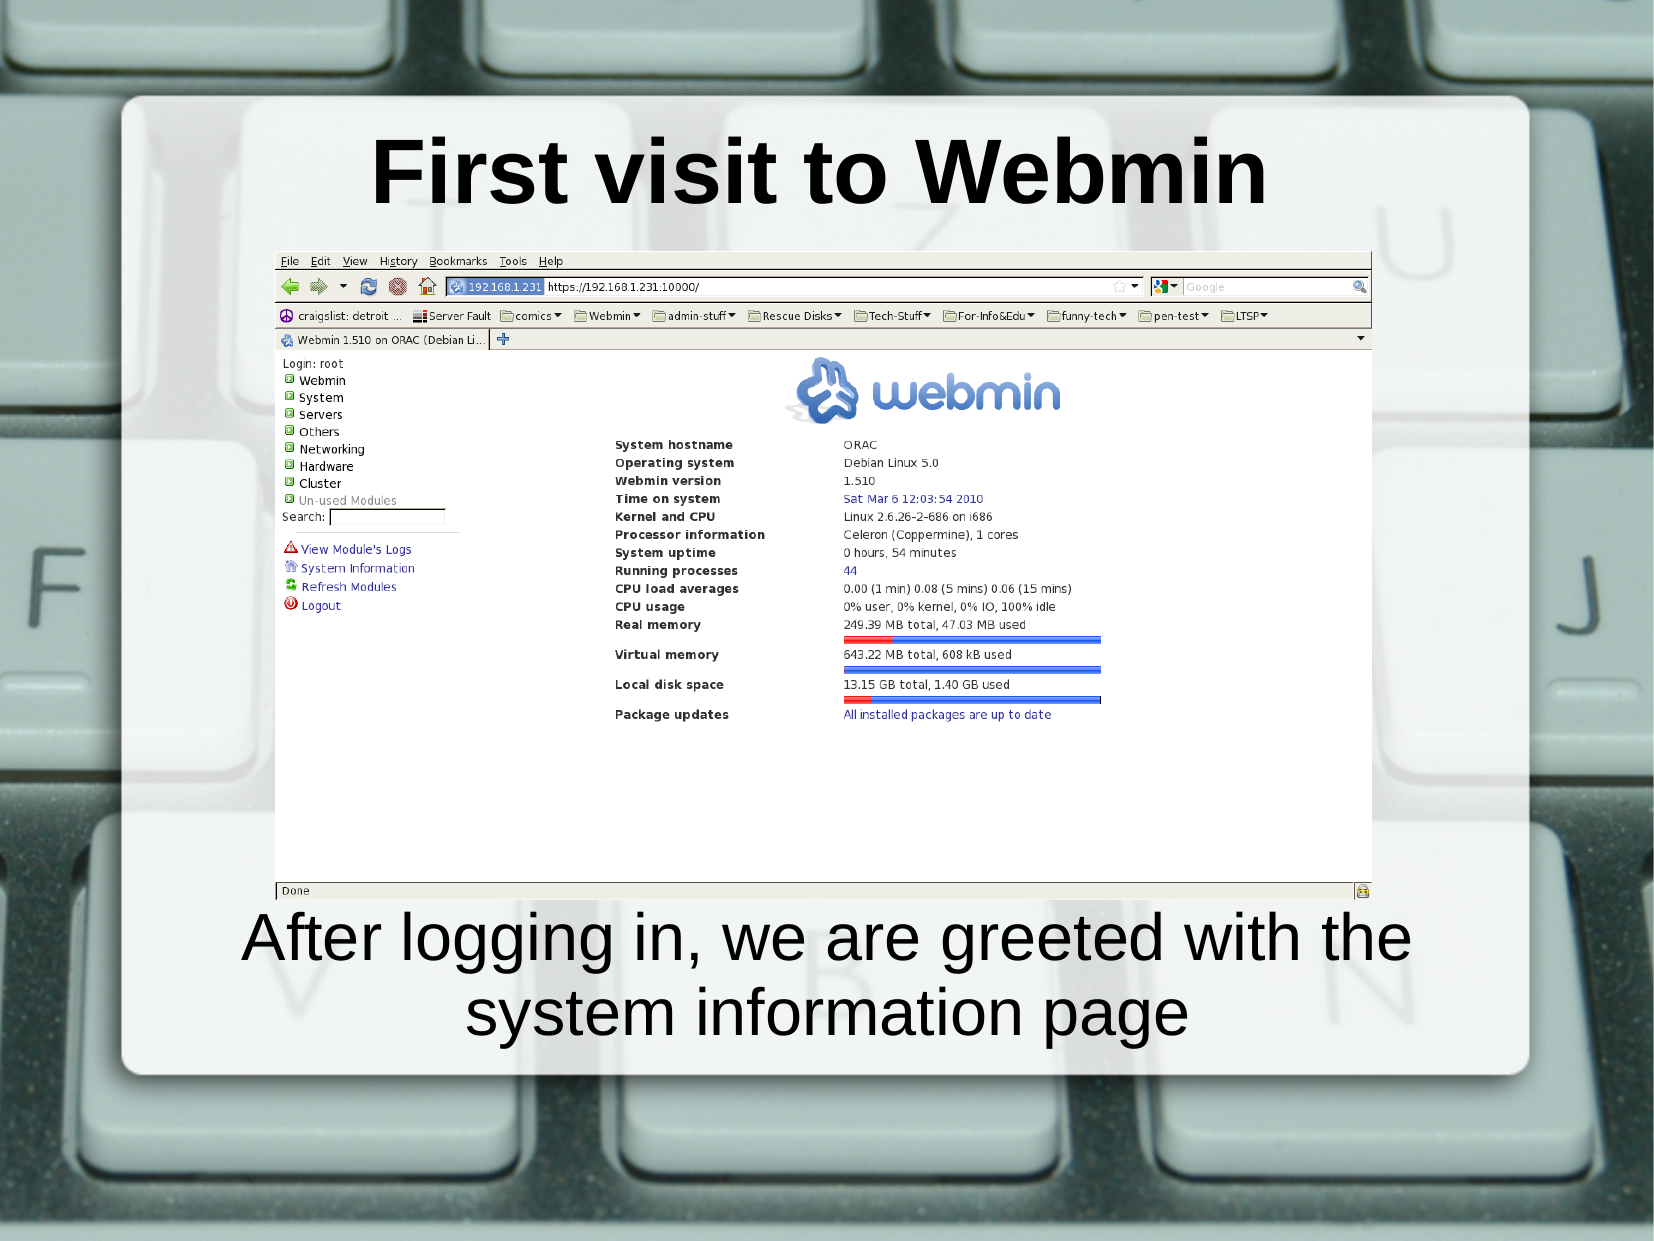

# First visit to Webmin
After logging in, we are greeted with the system information page